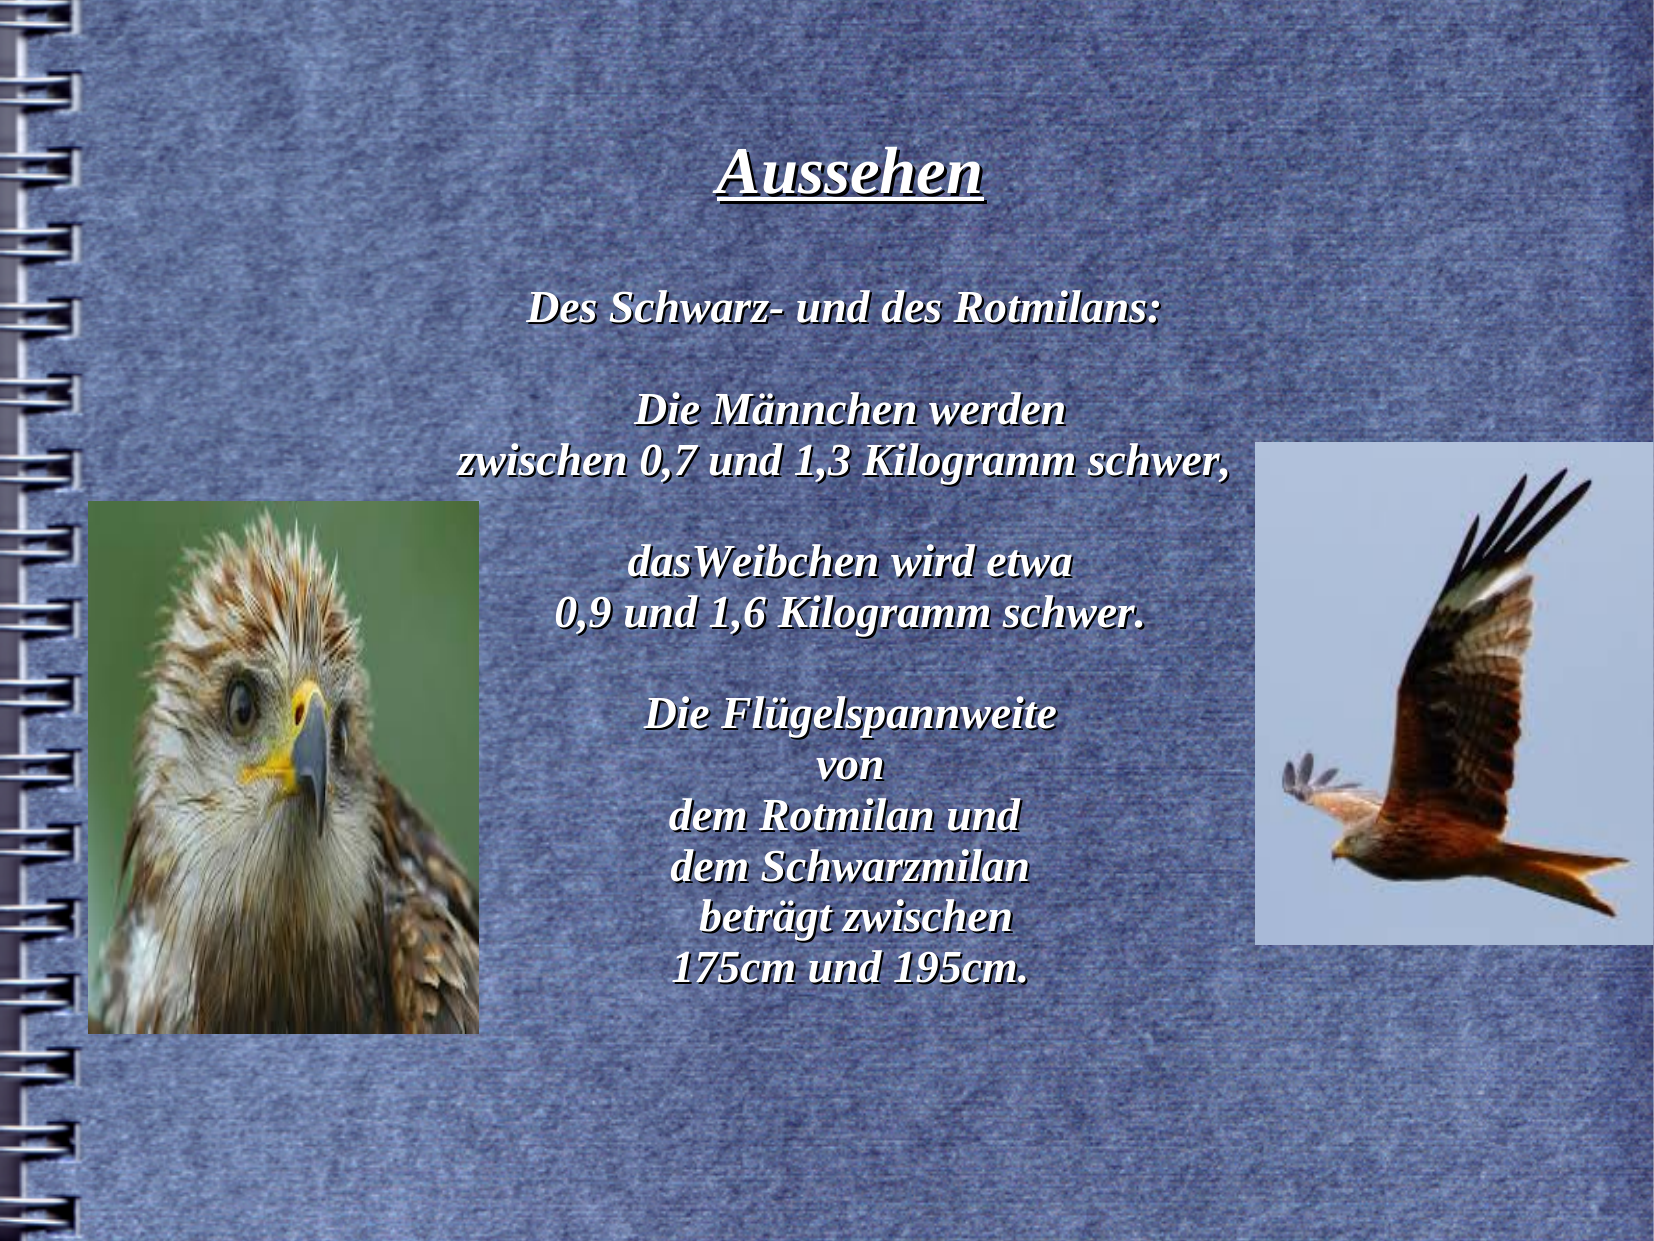

# Aussehen
Des Schwarz- und des Rotmilans:
Die Männchen werden
zwischen 0,7 und 1,3 Kilogramm schwer,
dasWeibchen wird etwa
0,9 und 1,6 Kilogramm schwer.
Die Flügelspannweite
von
dem Rotmilan und
dem Schwarzmilan
 beträgt zwischen
175cm und 195cm.